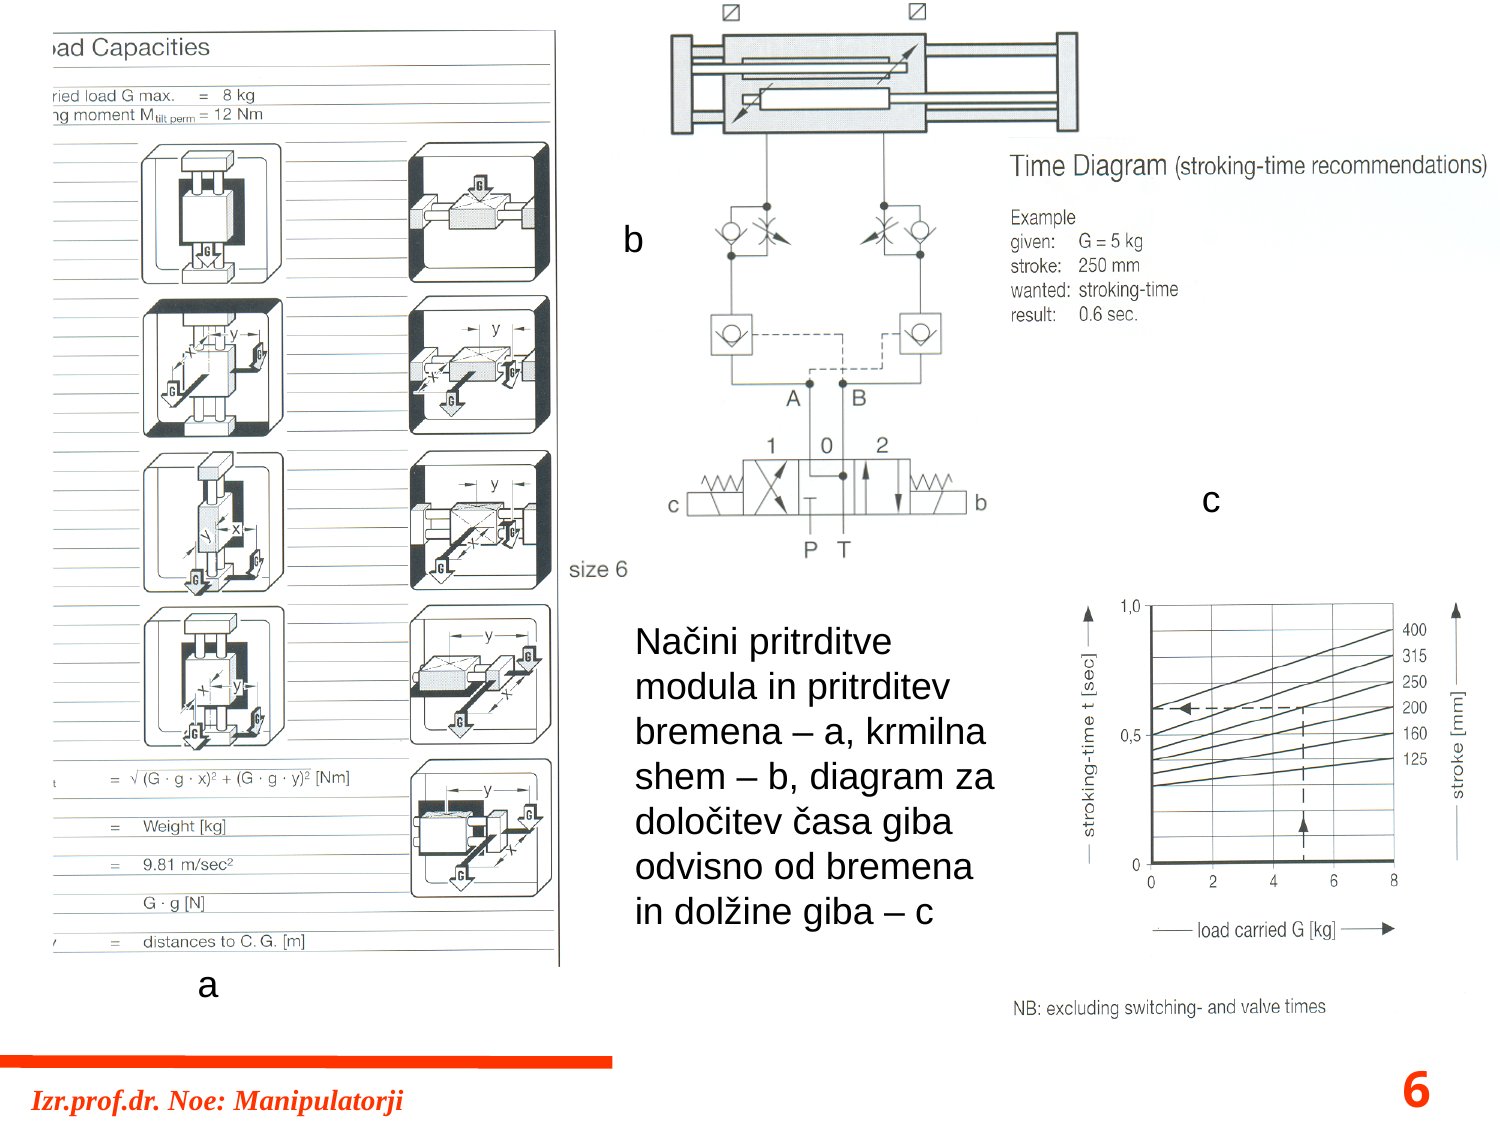

b
c
Načini pritrditve modula in pritrditev bremena – a, krmilna shem – b, diagram za določitev časa giba odvisno od bremena in dolžine giba – c
a